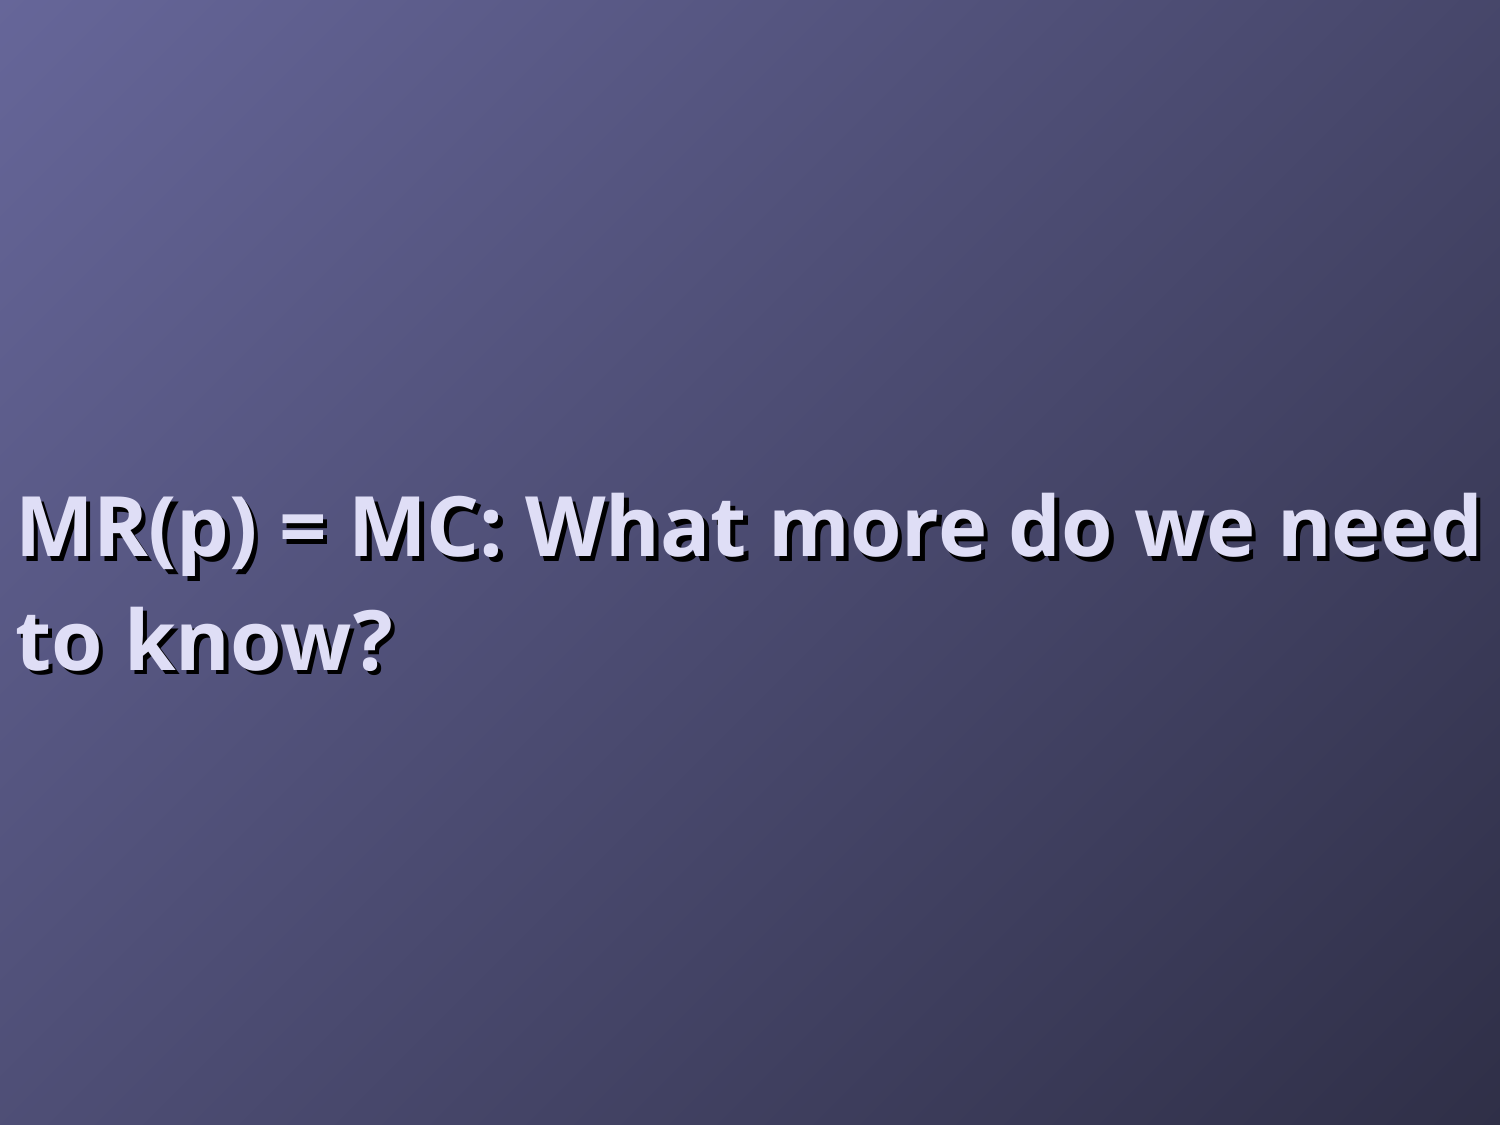

# MR(p) = MC: What more do we need to know?